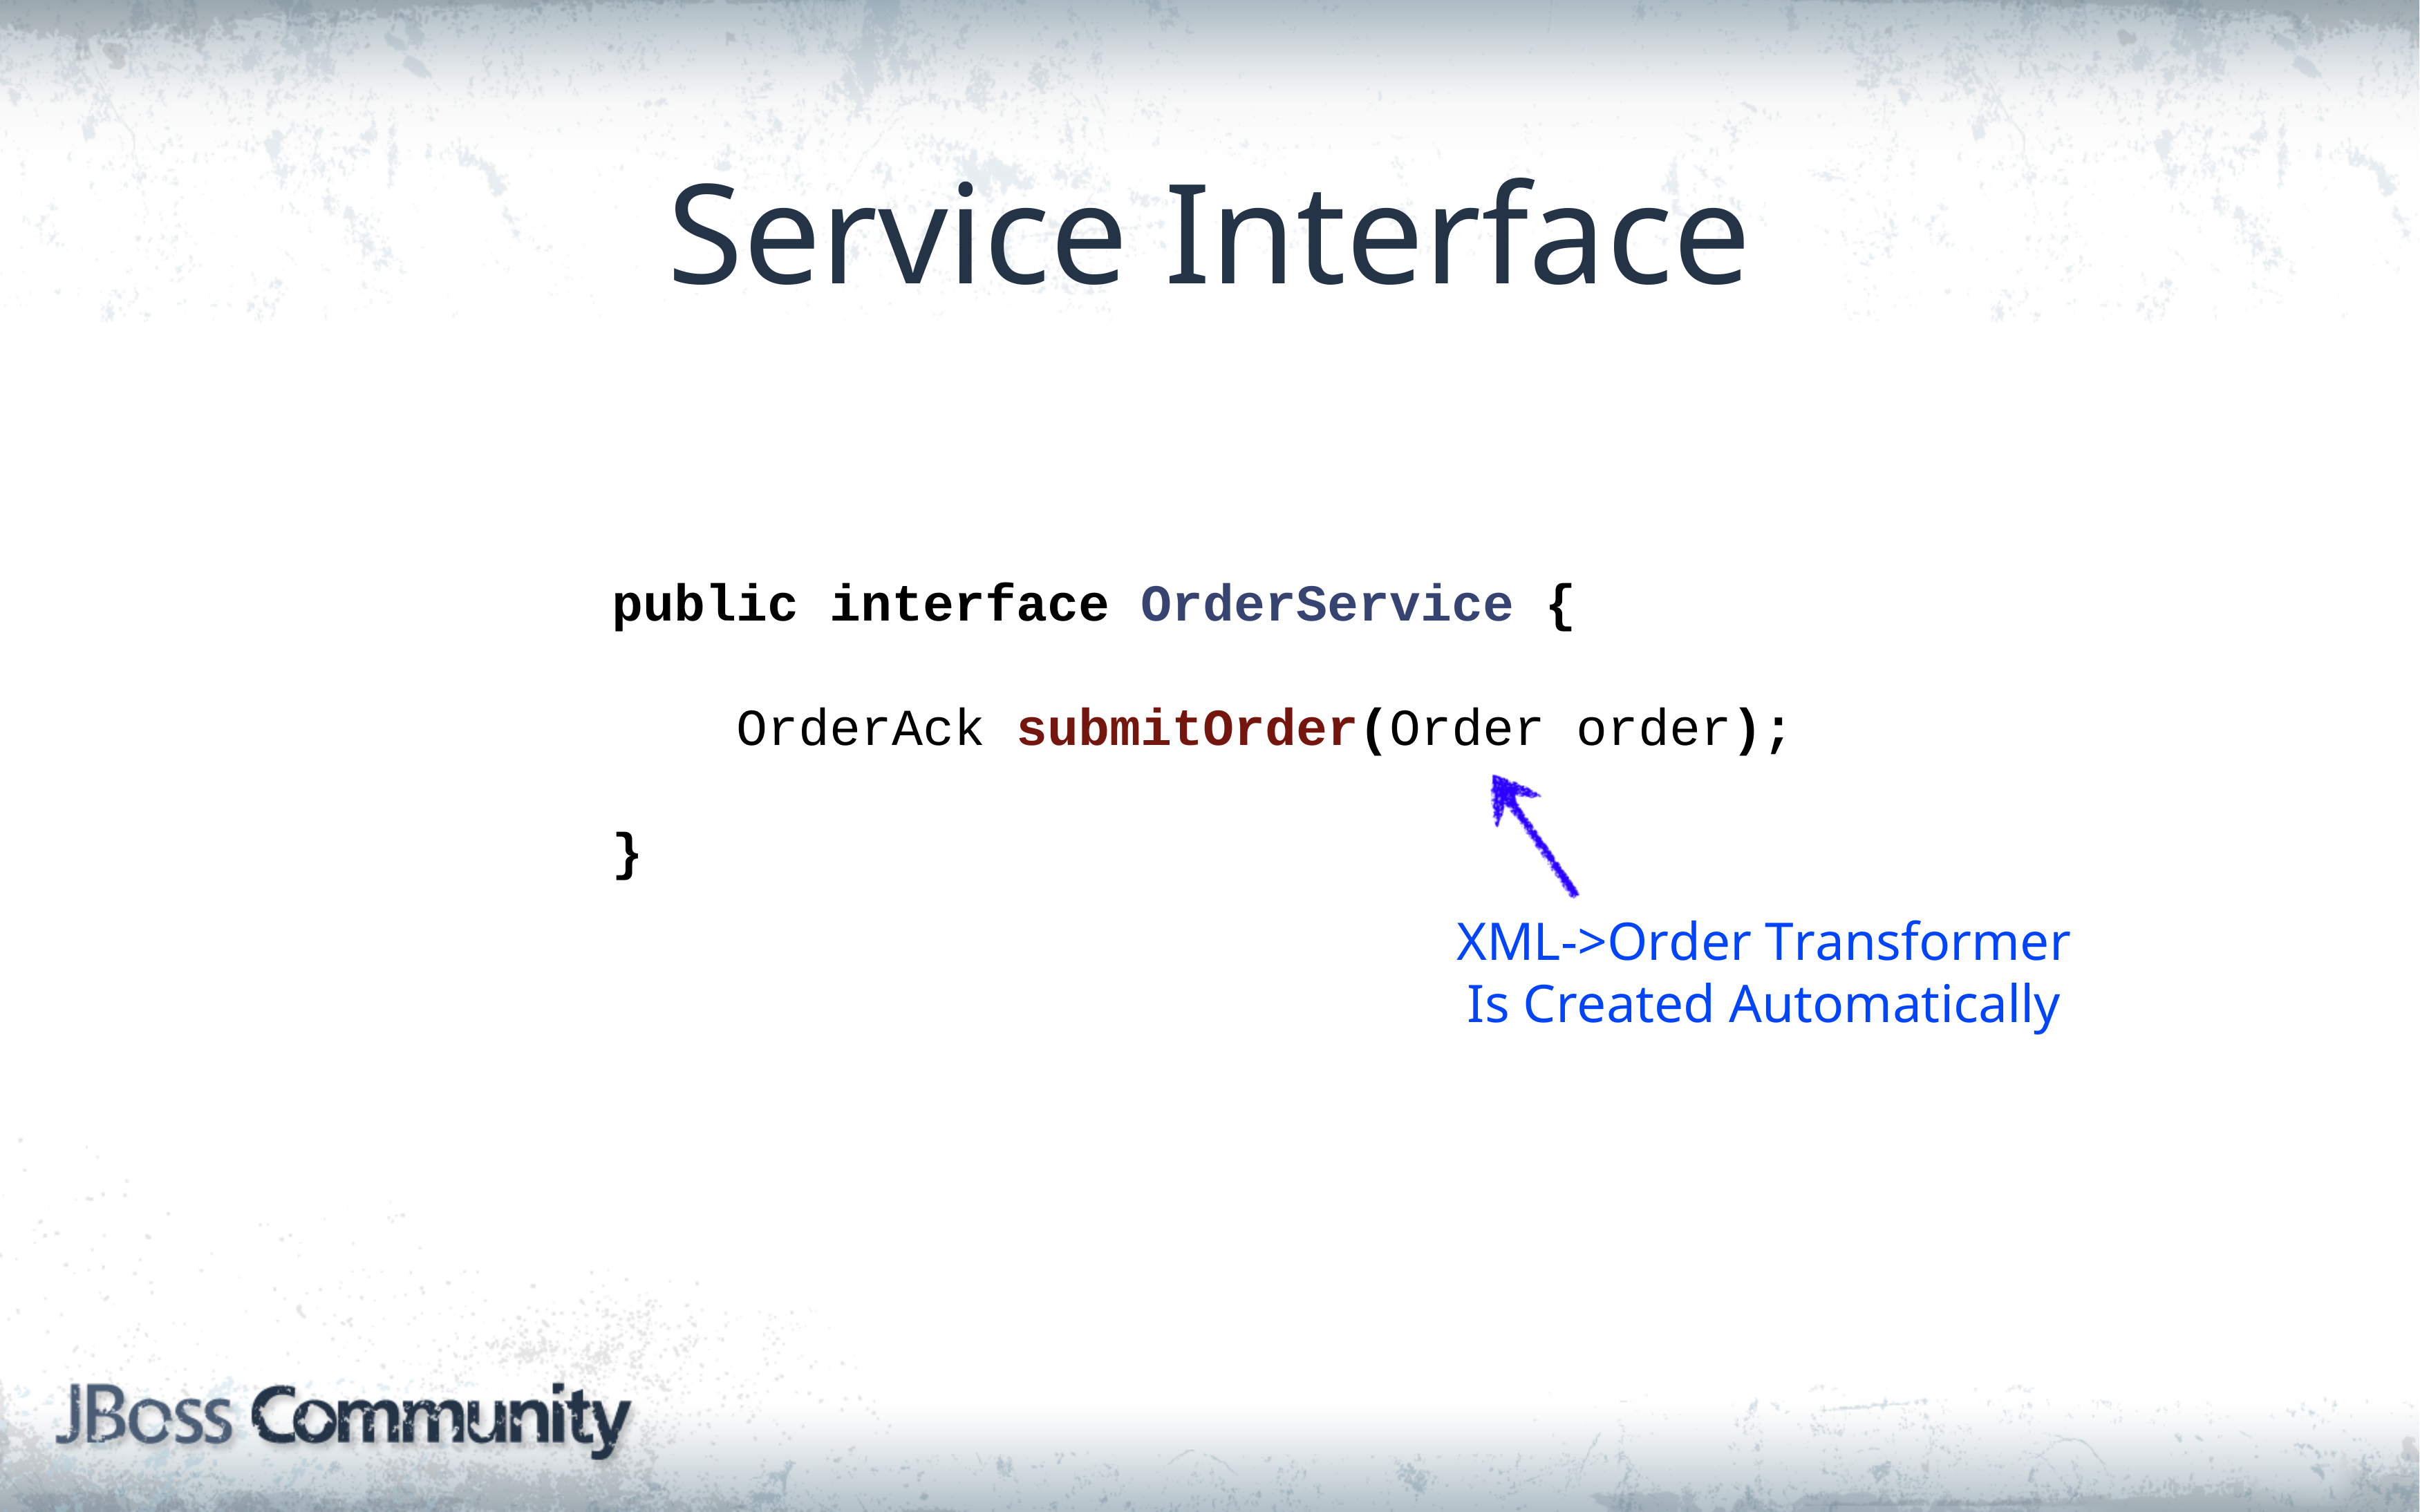

# Service Interface
public interface OrderService {
    OrderAck submitOrder(Order order);
}
XML->Order Transformer
Is Created Automatically